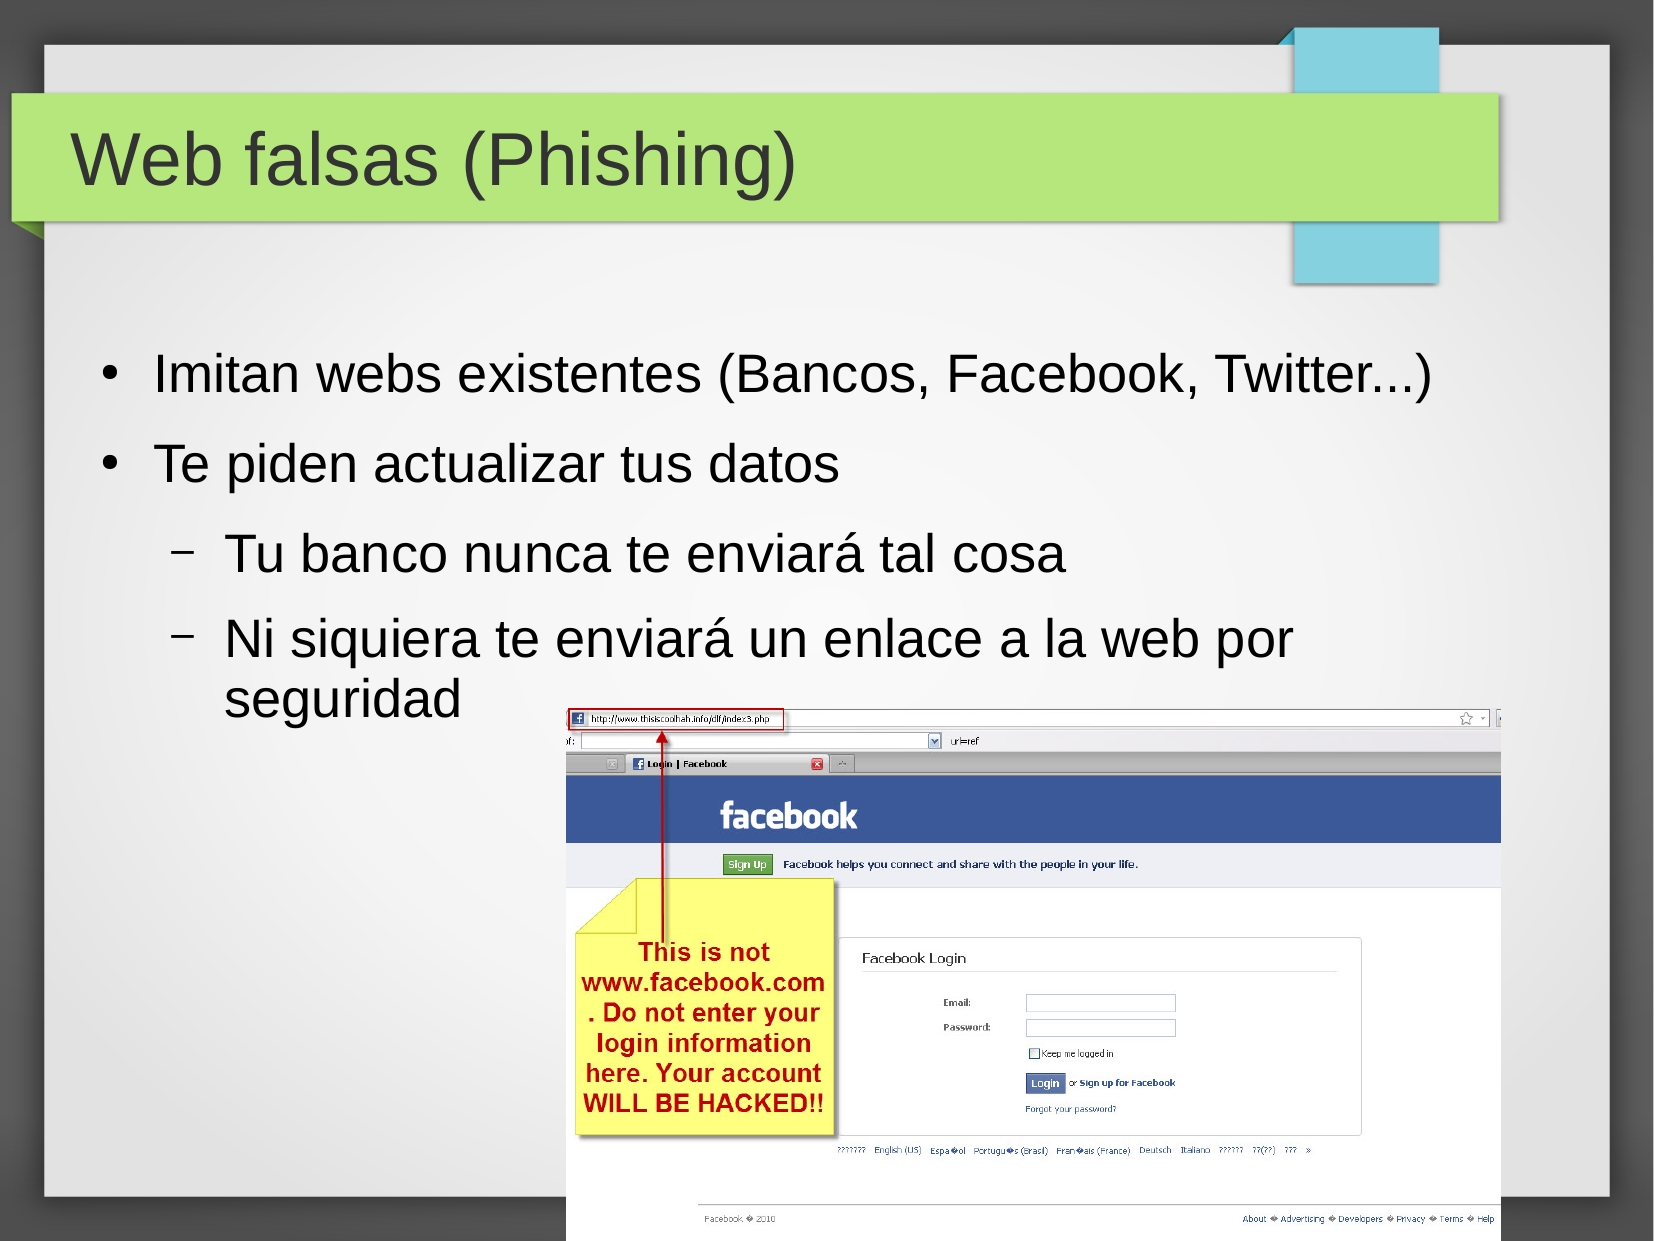

# Web falsas (Phishing)
Imitan webs existentes (Bancos, Facebook, Twitter...)
Te piden actualizar tus datos
Tu banco nunca te enviará tal cosa
Ni siquiera te enviará un enlace a la web por seguridad